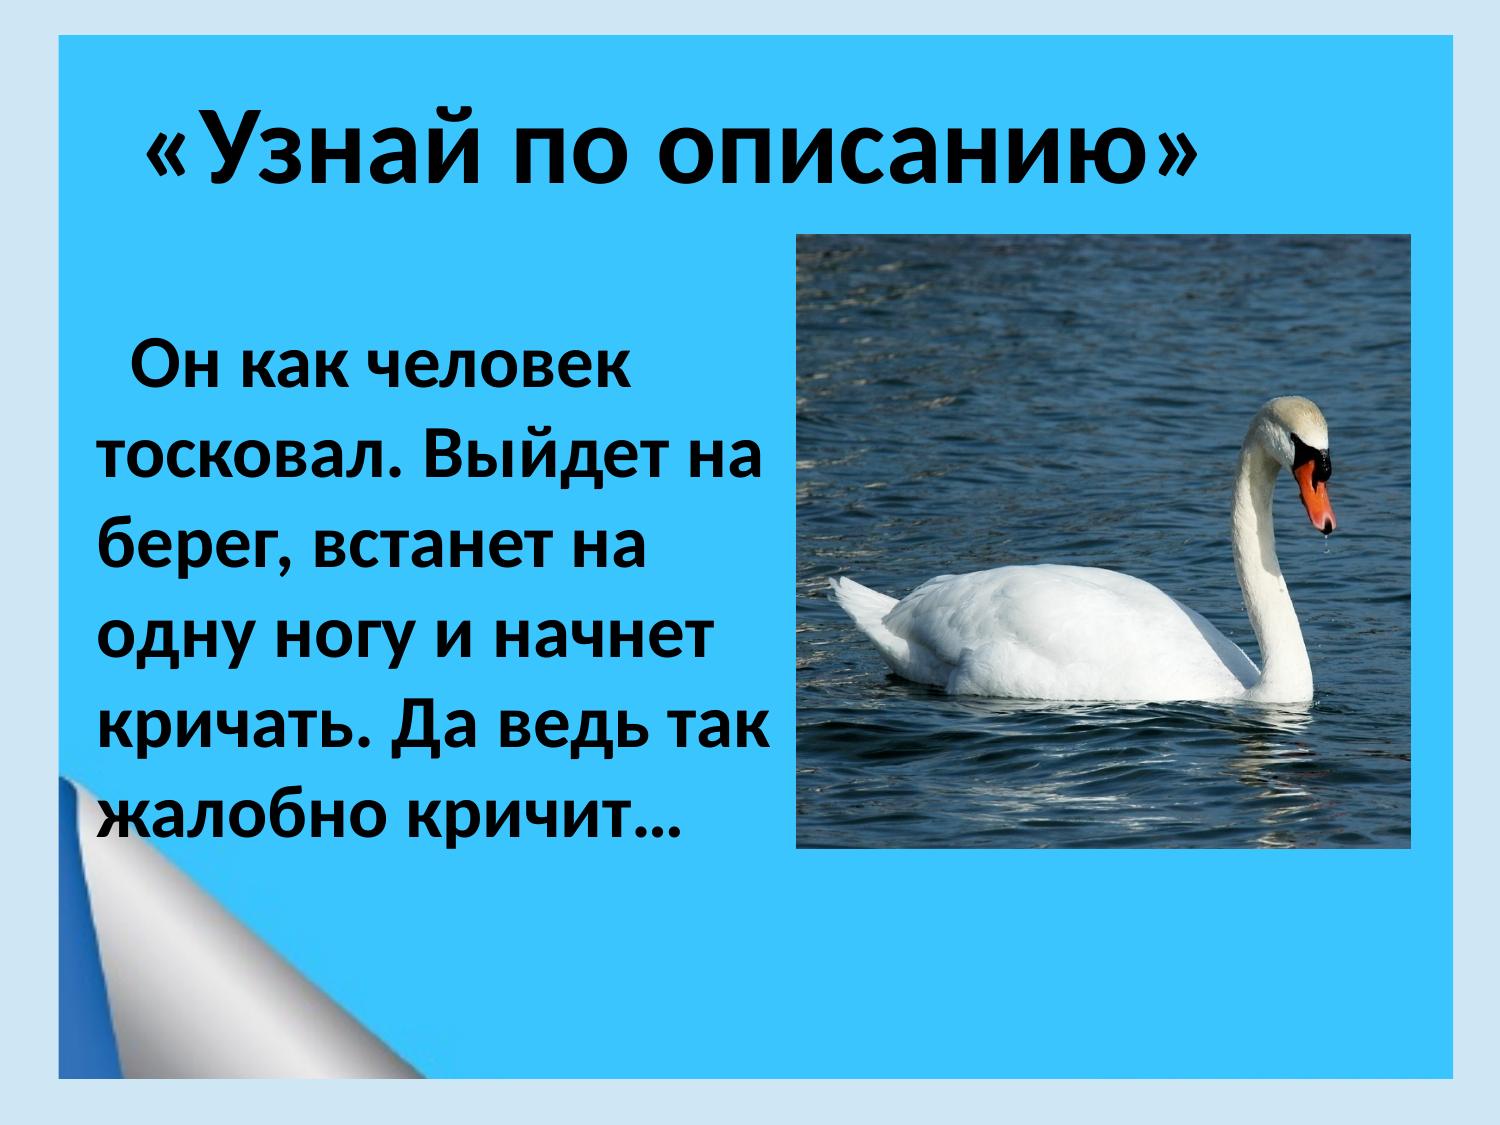

«Узнай по описанию»
#
 Он как человек тосковал. Выйдет на берег, встанет на одну ногу и начнет кричать. Да ведь так жалобно кричит…